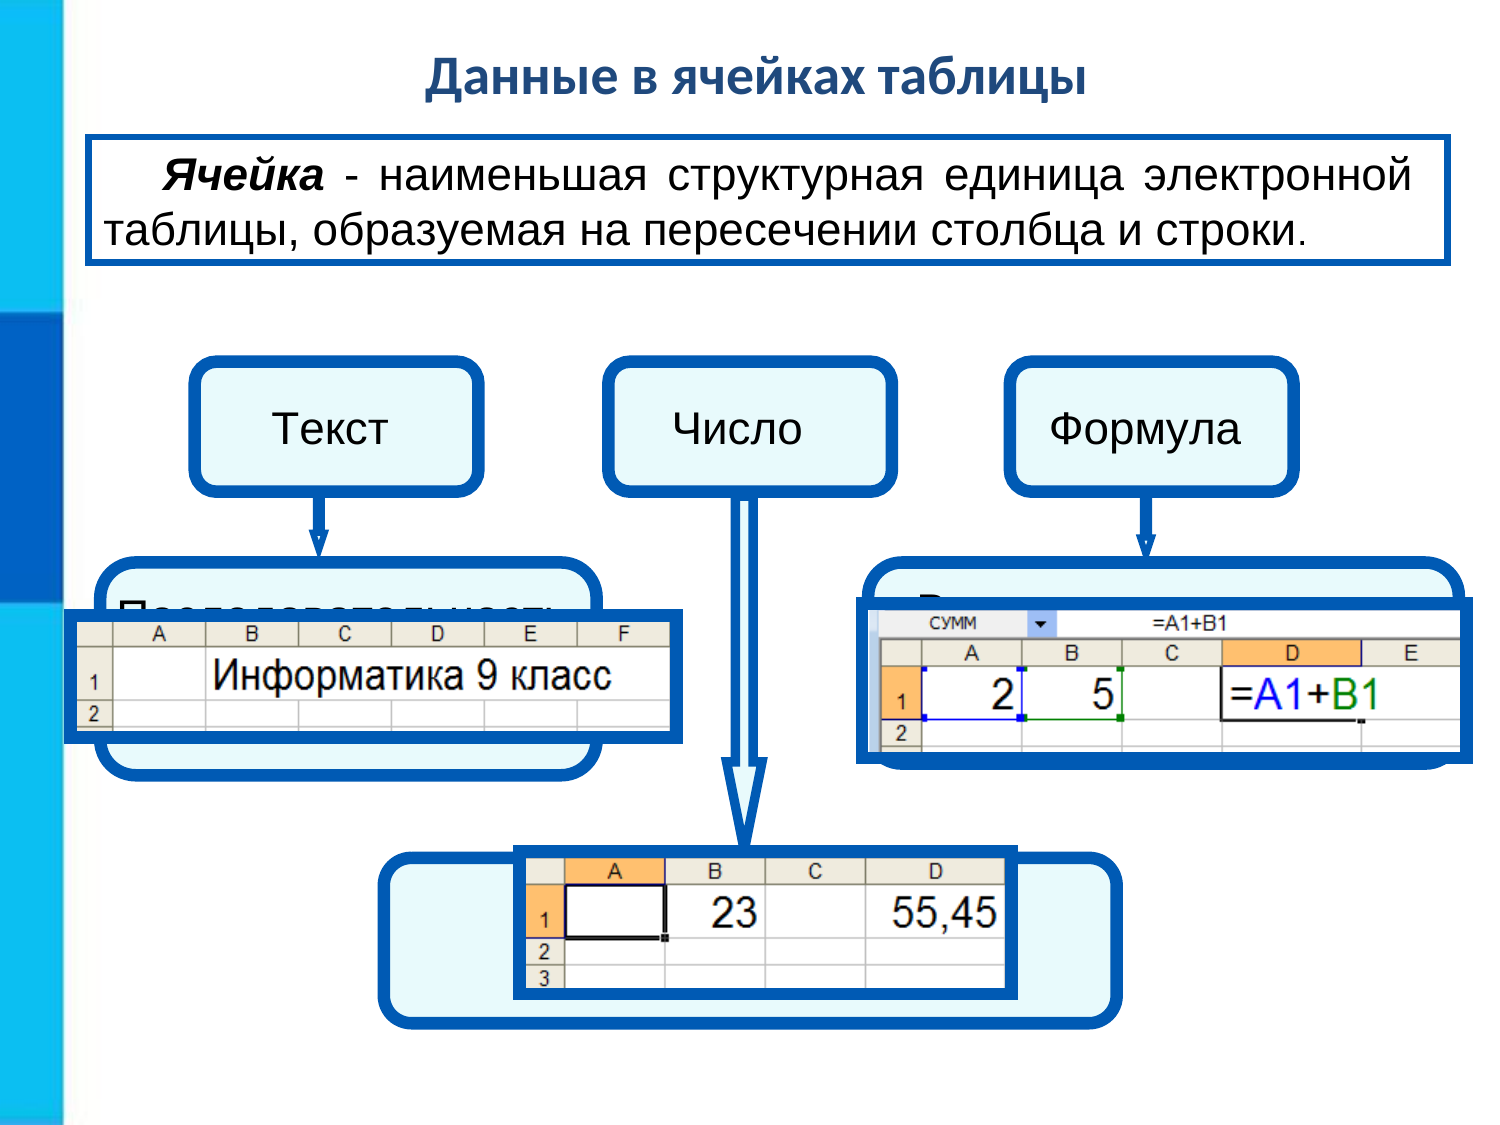

Данные в ячейках таблицы
Ячейка - наименьшая структурная единица электронной таблицы, образуемая на пересечении столбца и строки.
Текст
Число
Формула
Последовательность
любых
символов
Выражение, задающее
последовательность
действий
Целое, вещественное